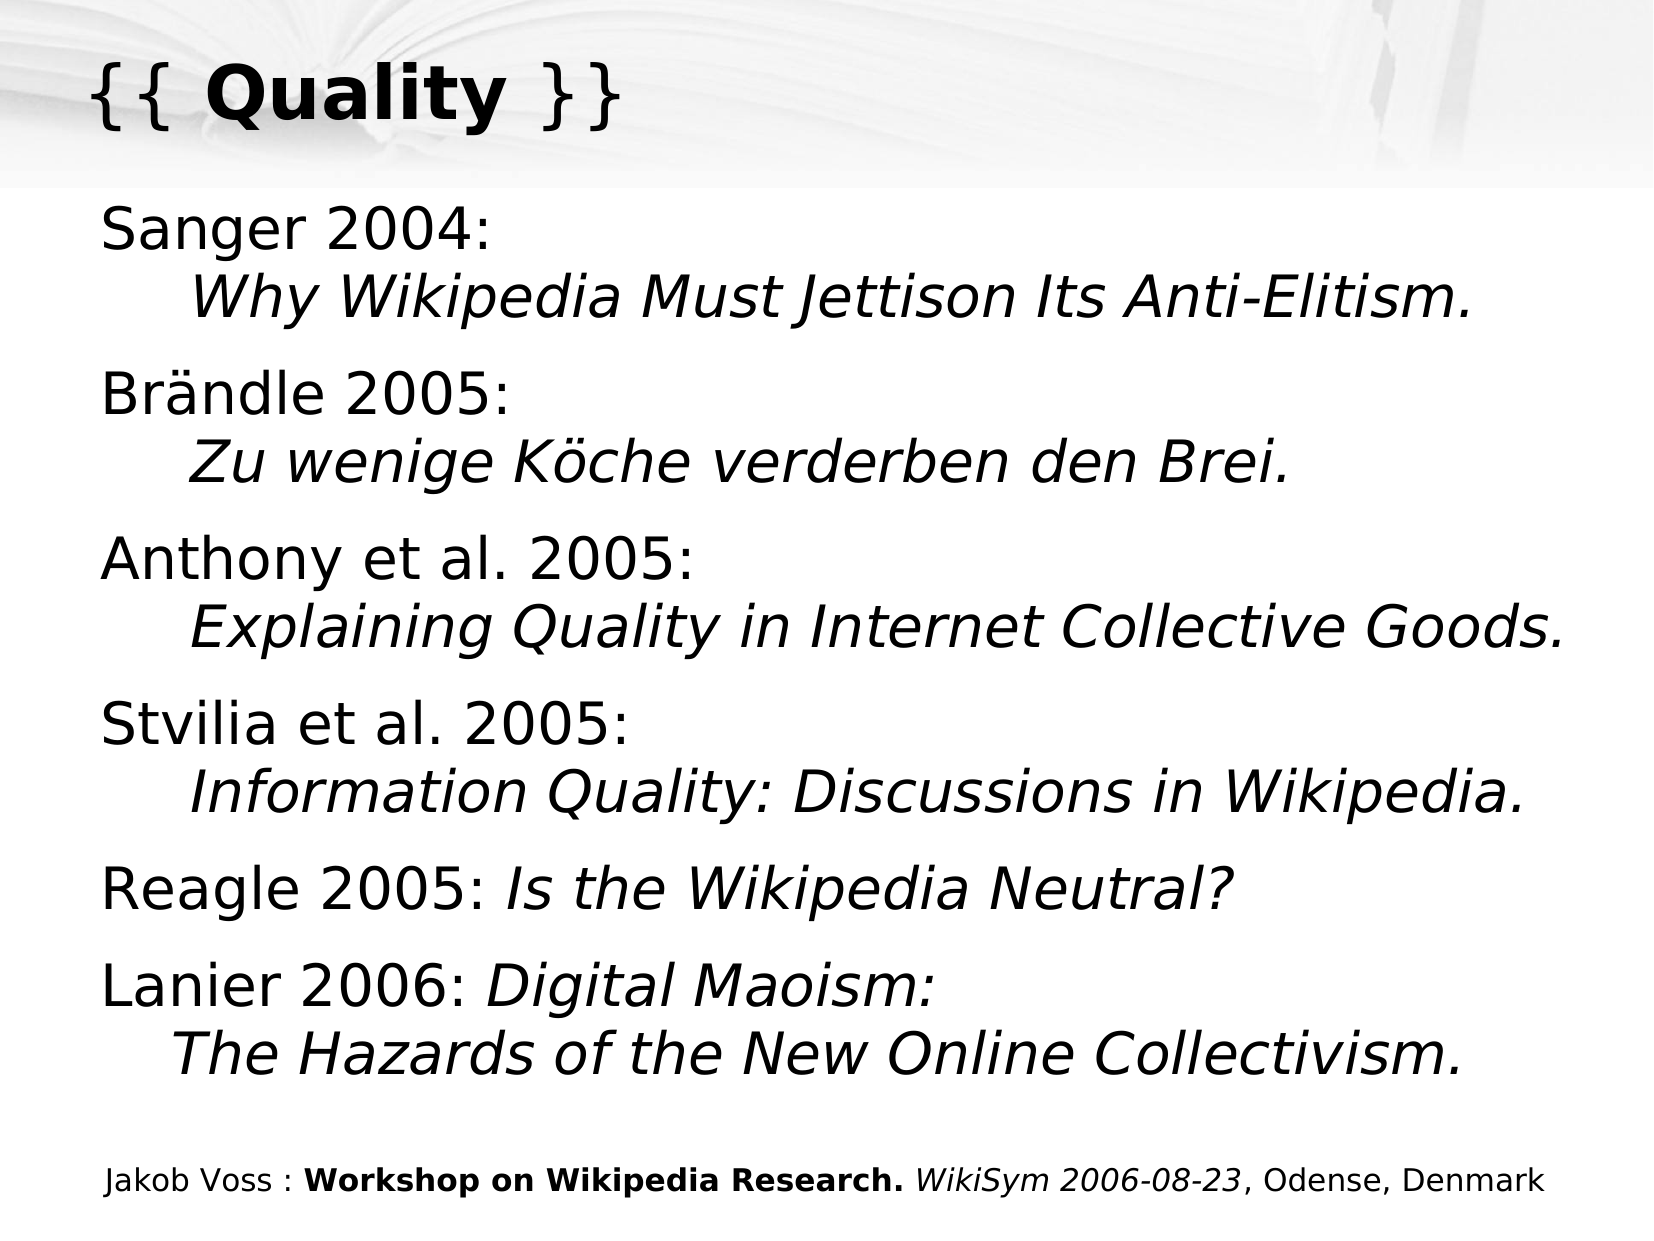

# {{ Quality }}
Sanger 2004:
 Why Wikipedia Must Jettison Its Anti-Elitism.
Brändle 2005:
 Zu wenige Köche verderben den Brei.
Anthony et al. 2005:
 Explaining Quality in Internet Collective Goods.
Stvilia et al. 2005:
 Information Quality: Discussions in Wikipedia.
Reagle 2005: Is the Wikipedia Neutral?
Lanier 2006: Digital Maoism:
 The Hazards of the New Online Collectivism.